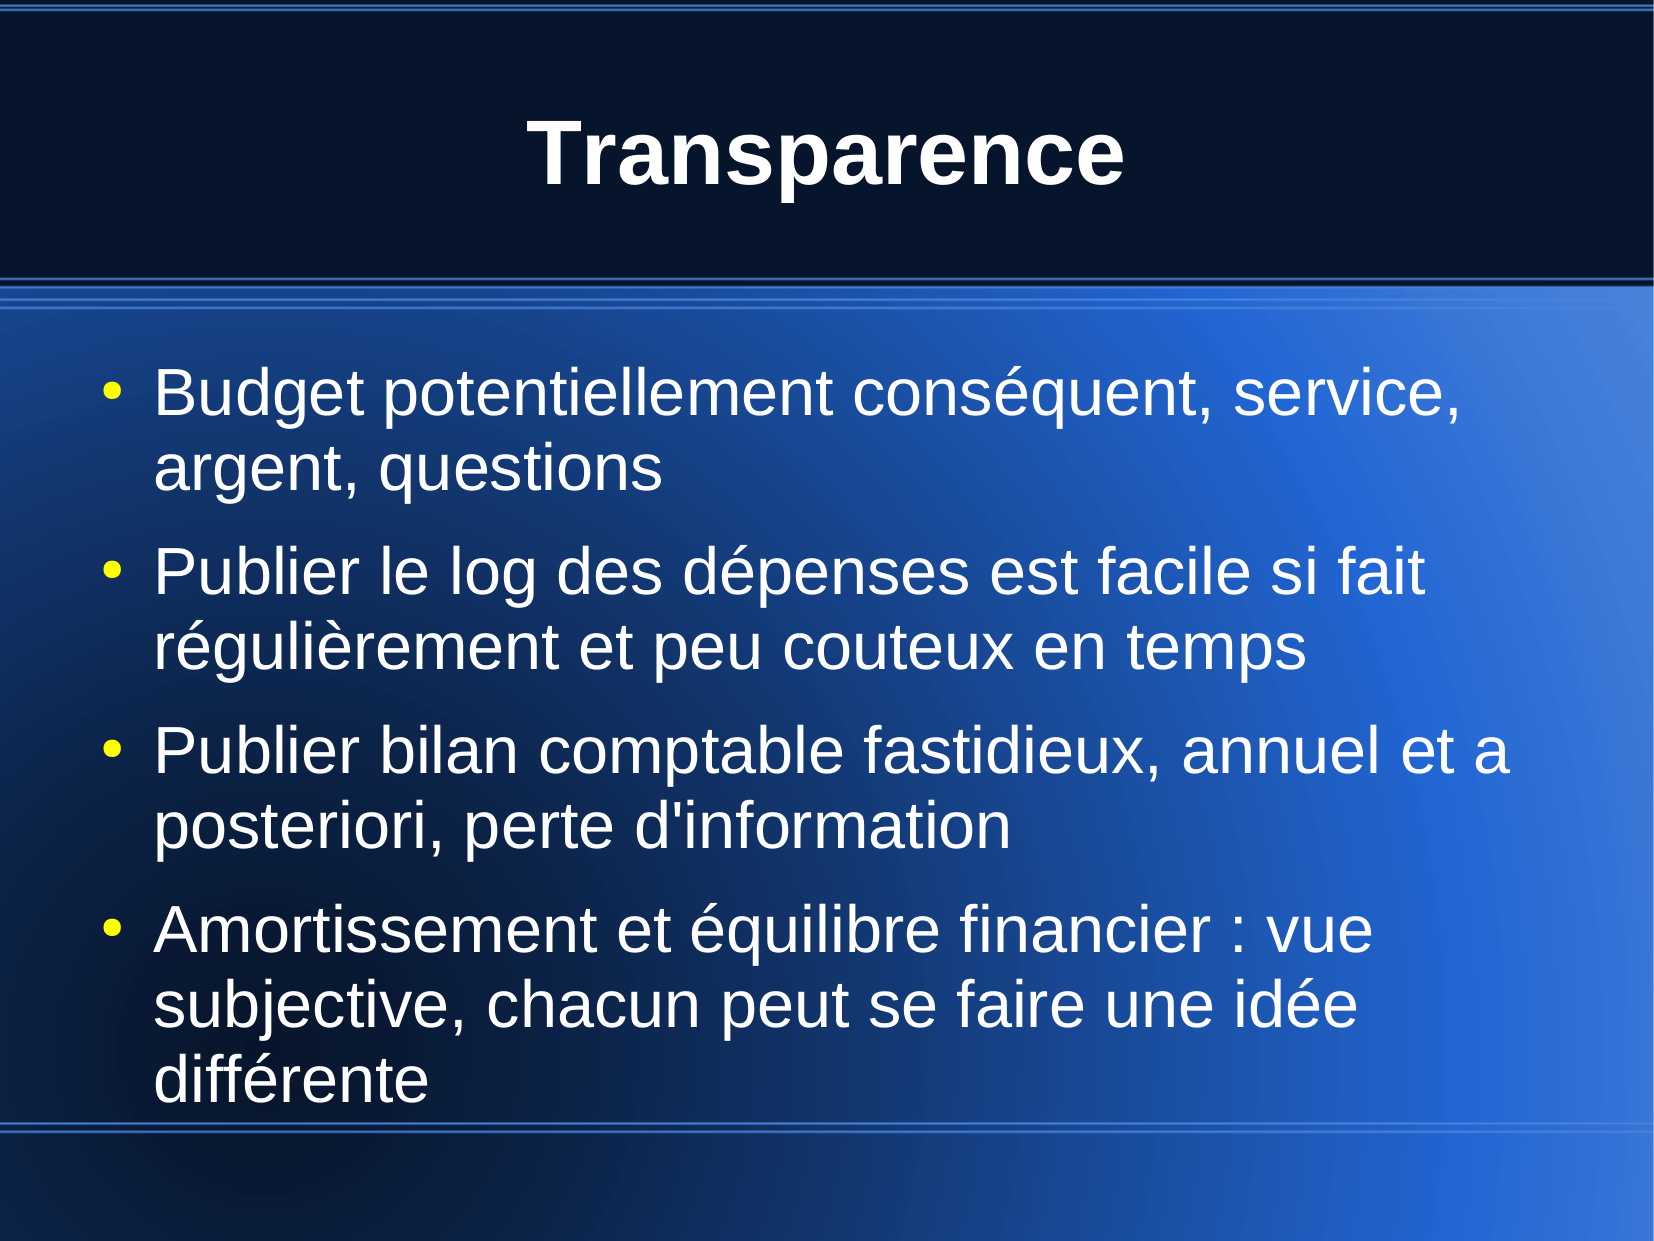

# Transparence
Budget potentiellement conséquent, service, argent, questions
Publier le log des dépenses est facile si fait régulièrement et peu couteux en temps
Publier bilan comptable fastidieux, annuel et a posteriori, perte d'information
Amortissement et équilibre financier : vue subjective, chacun peut se faire une idée différente